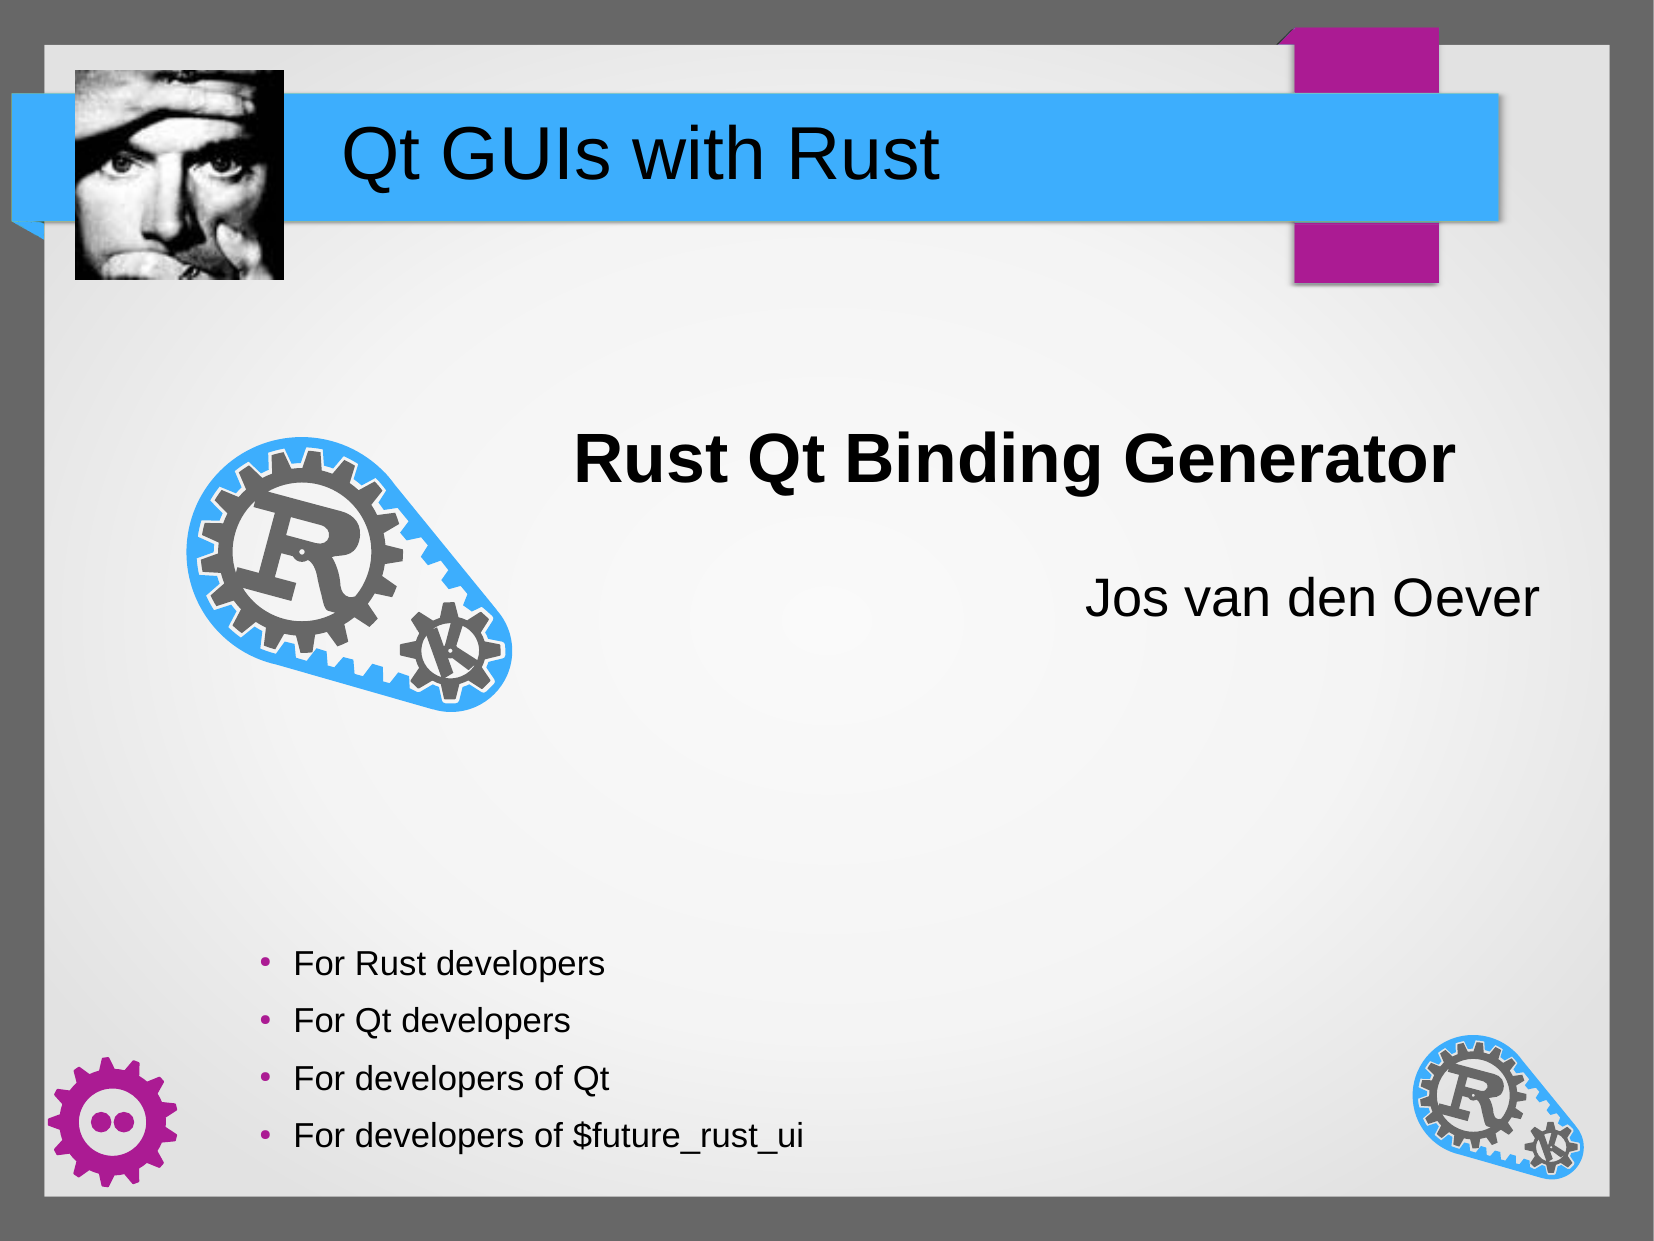

# Qt GUIs with Rust
Rust Qt Binding Generator
Jos van den Oever
For Rust developers
For Qt developers
For developers of Qt
For developers of $future_rust_ui